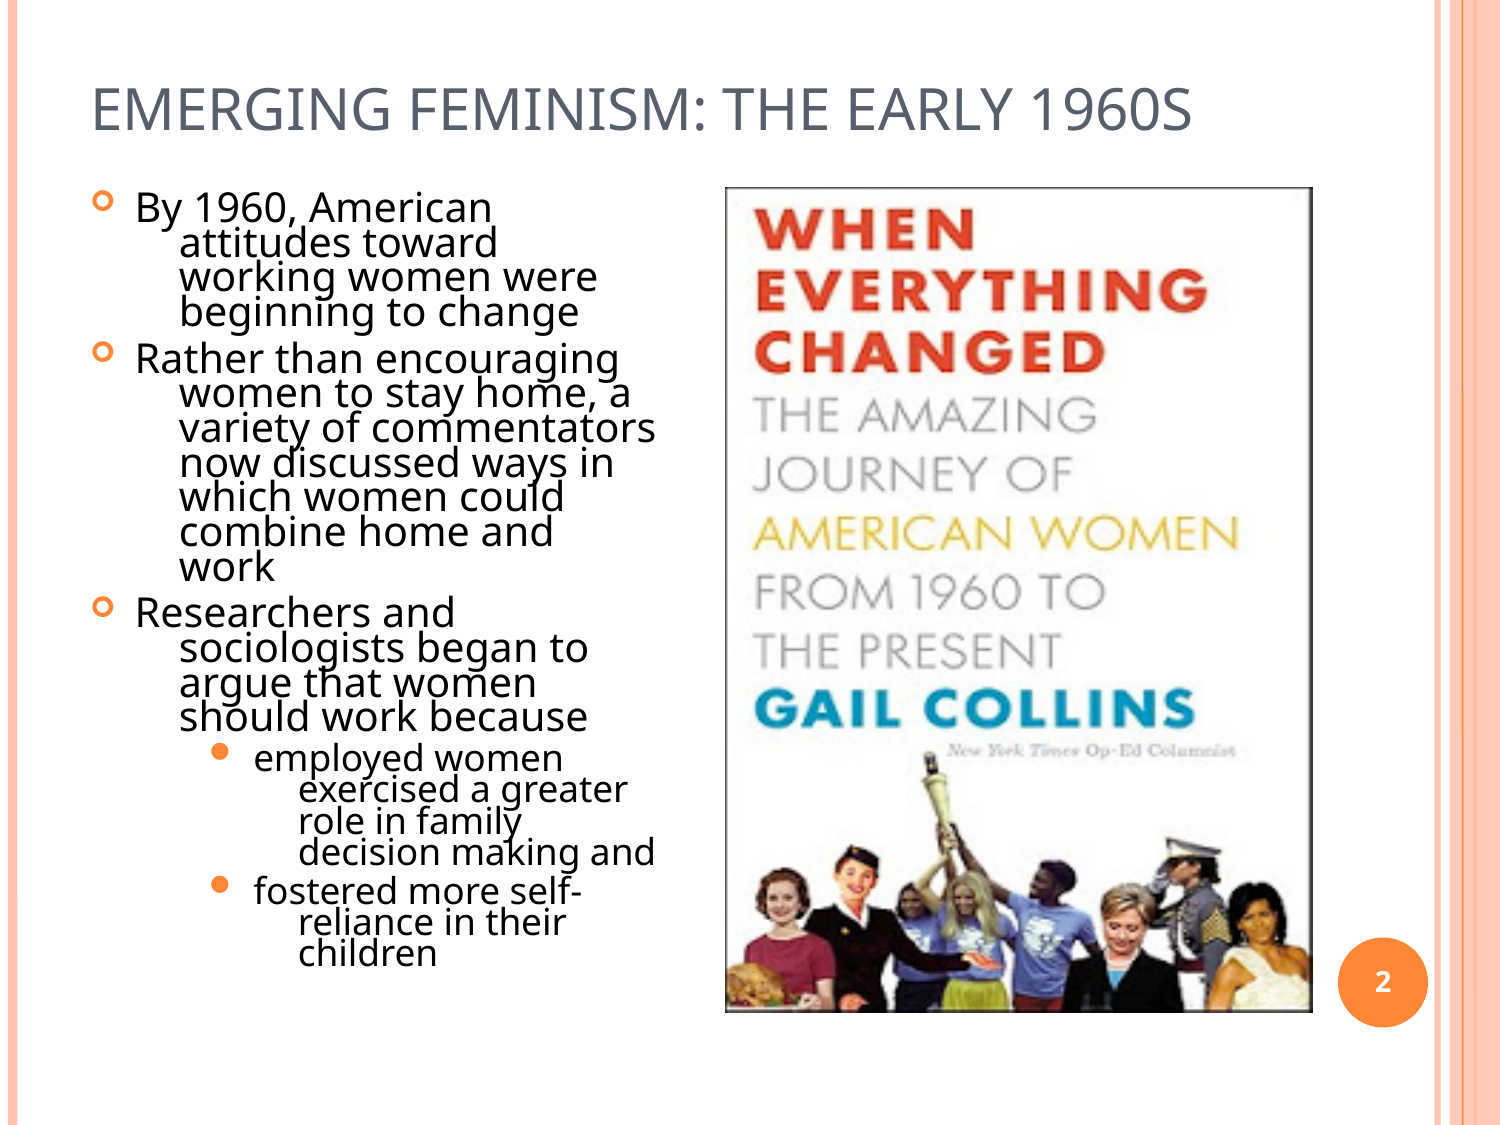

# Emerging Feminism: The Early 1960s
By 1960, American attitudes toward working women were beginning to change
Rather than encouraging women to stay home, a variety of commentators now discussed ways in which women could combine home and work
Researchers and sociologists began to argue that women should work because
employed women exercised a greater role in family decision making and
fostered more self-reliance in their children